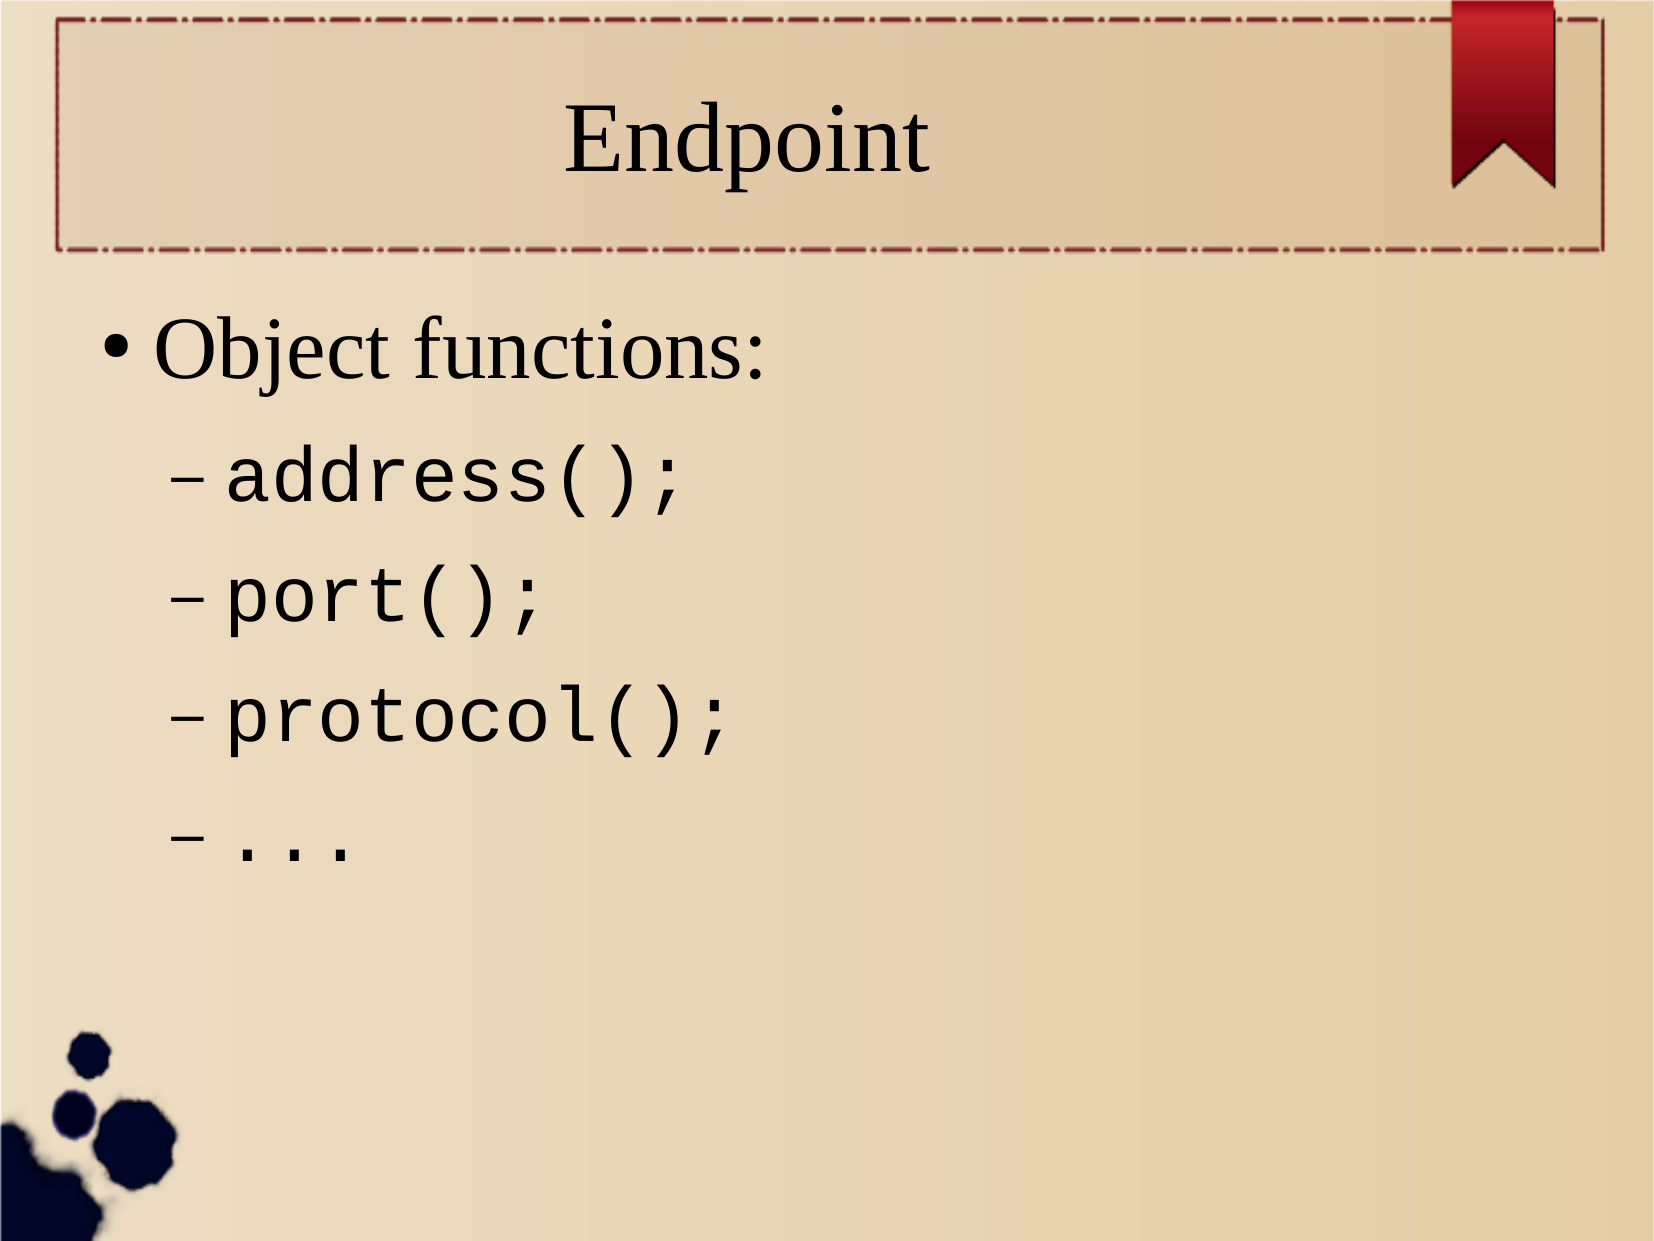

# Endpoint
Object functions:
address();
port();
protocol();
...